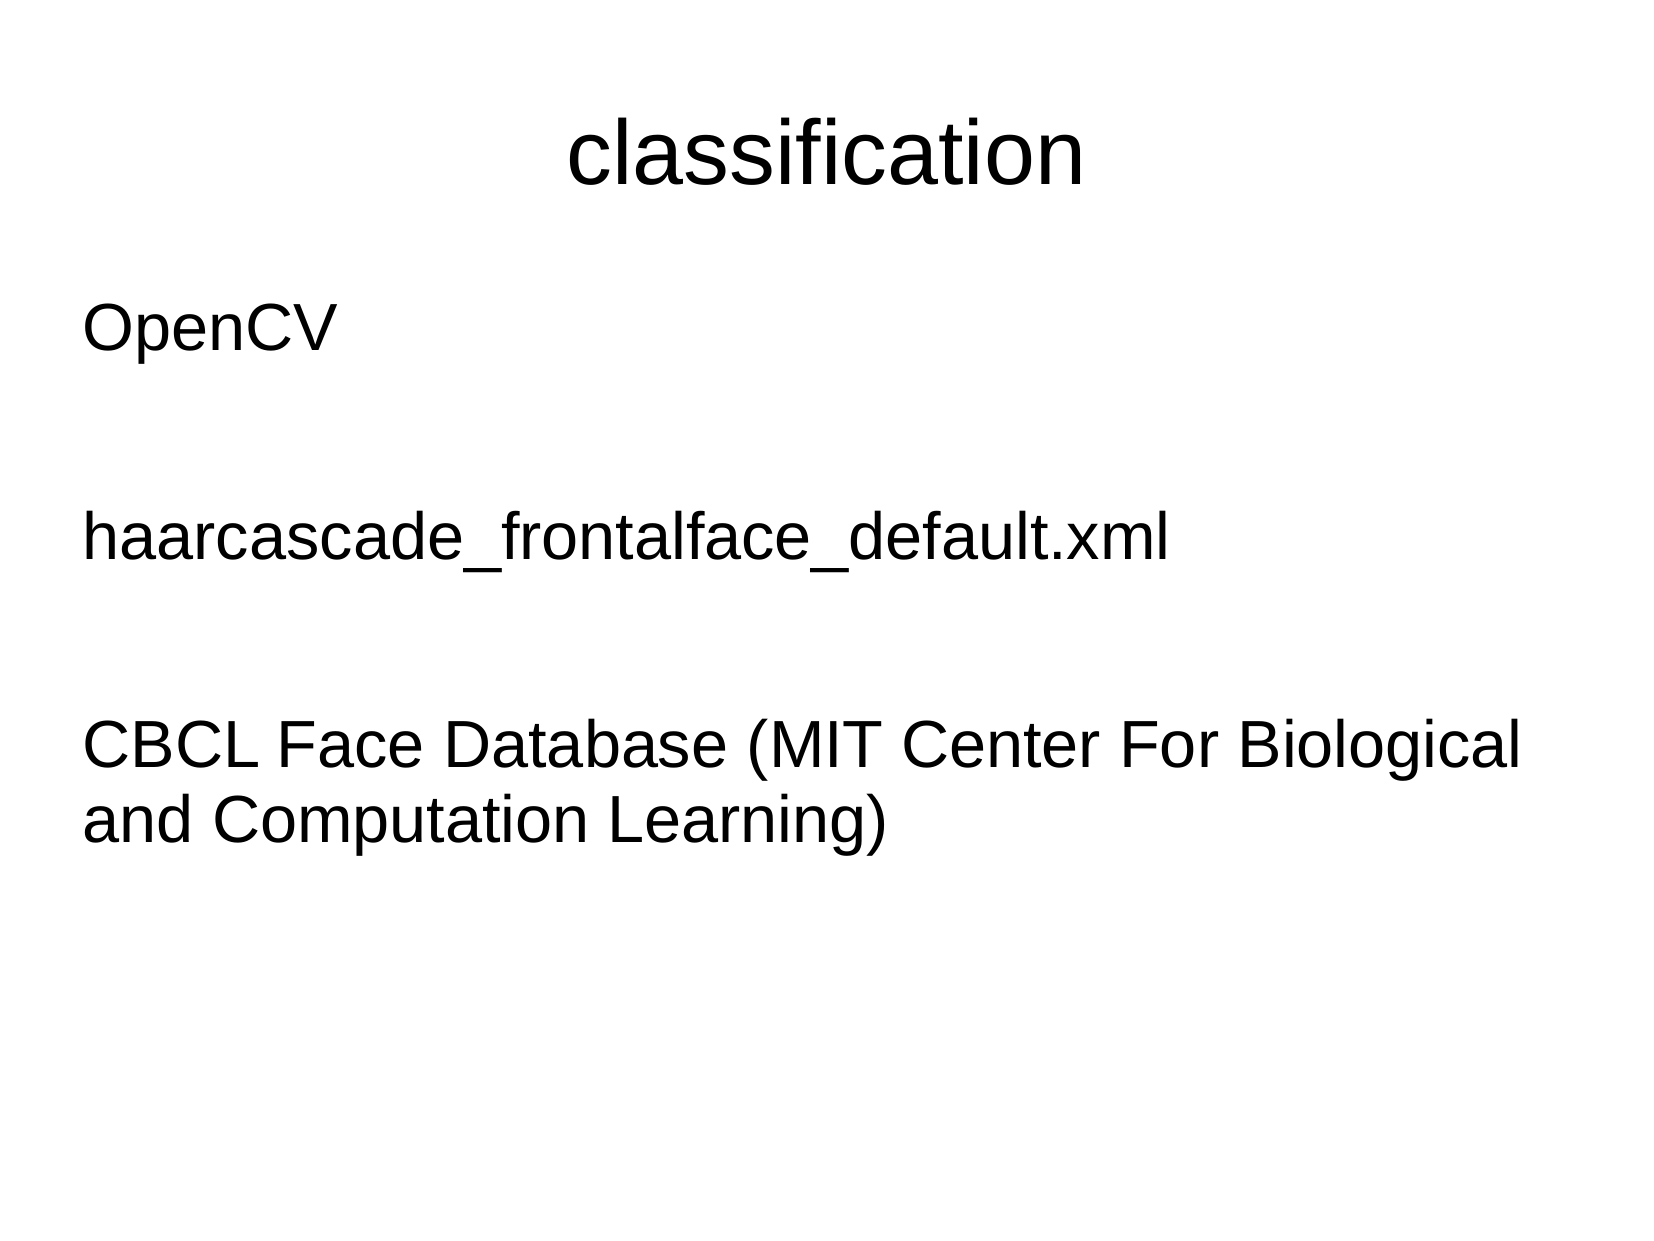

# classification
OpenCV
haarcascade_frontalface_default.xml
CBCL Face Database (MIT Center For Biological and Computation Learning)